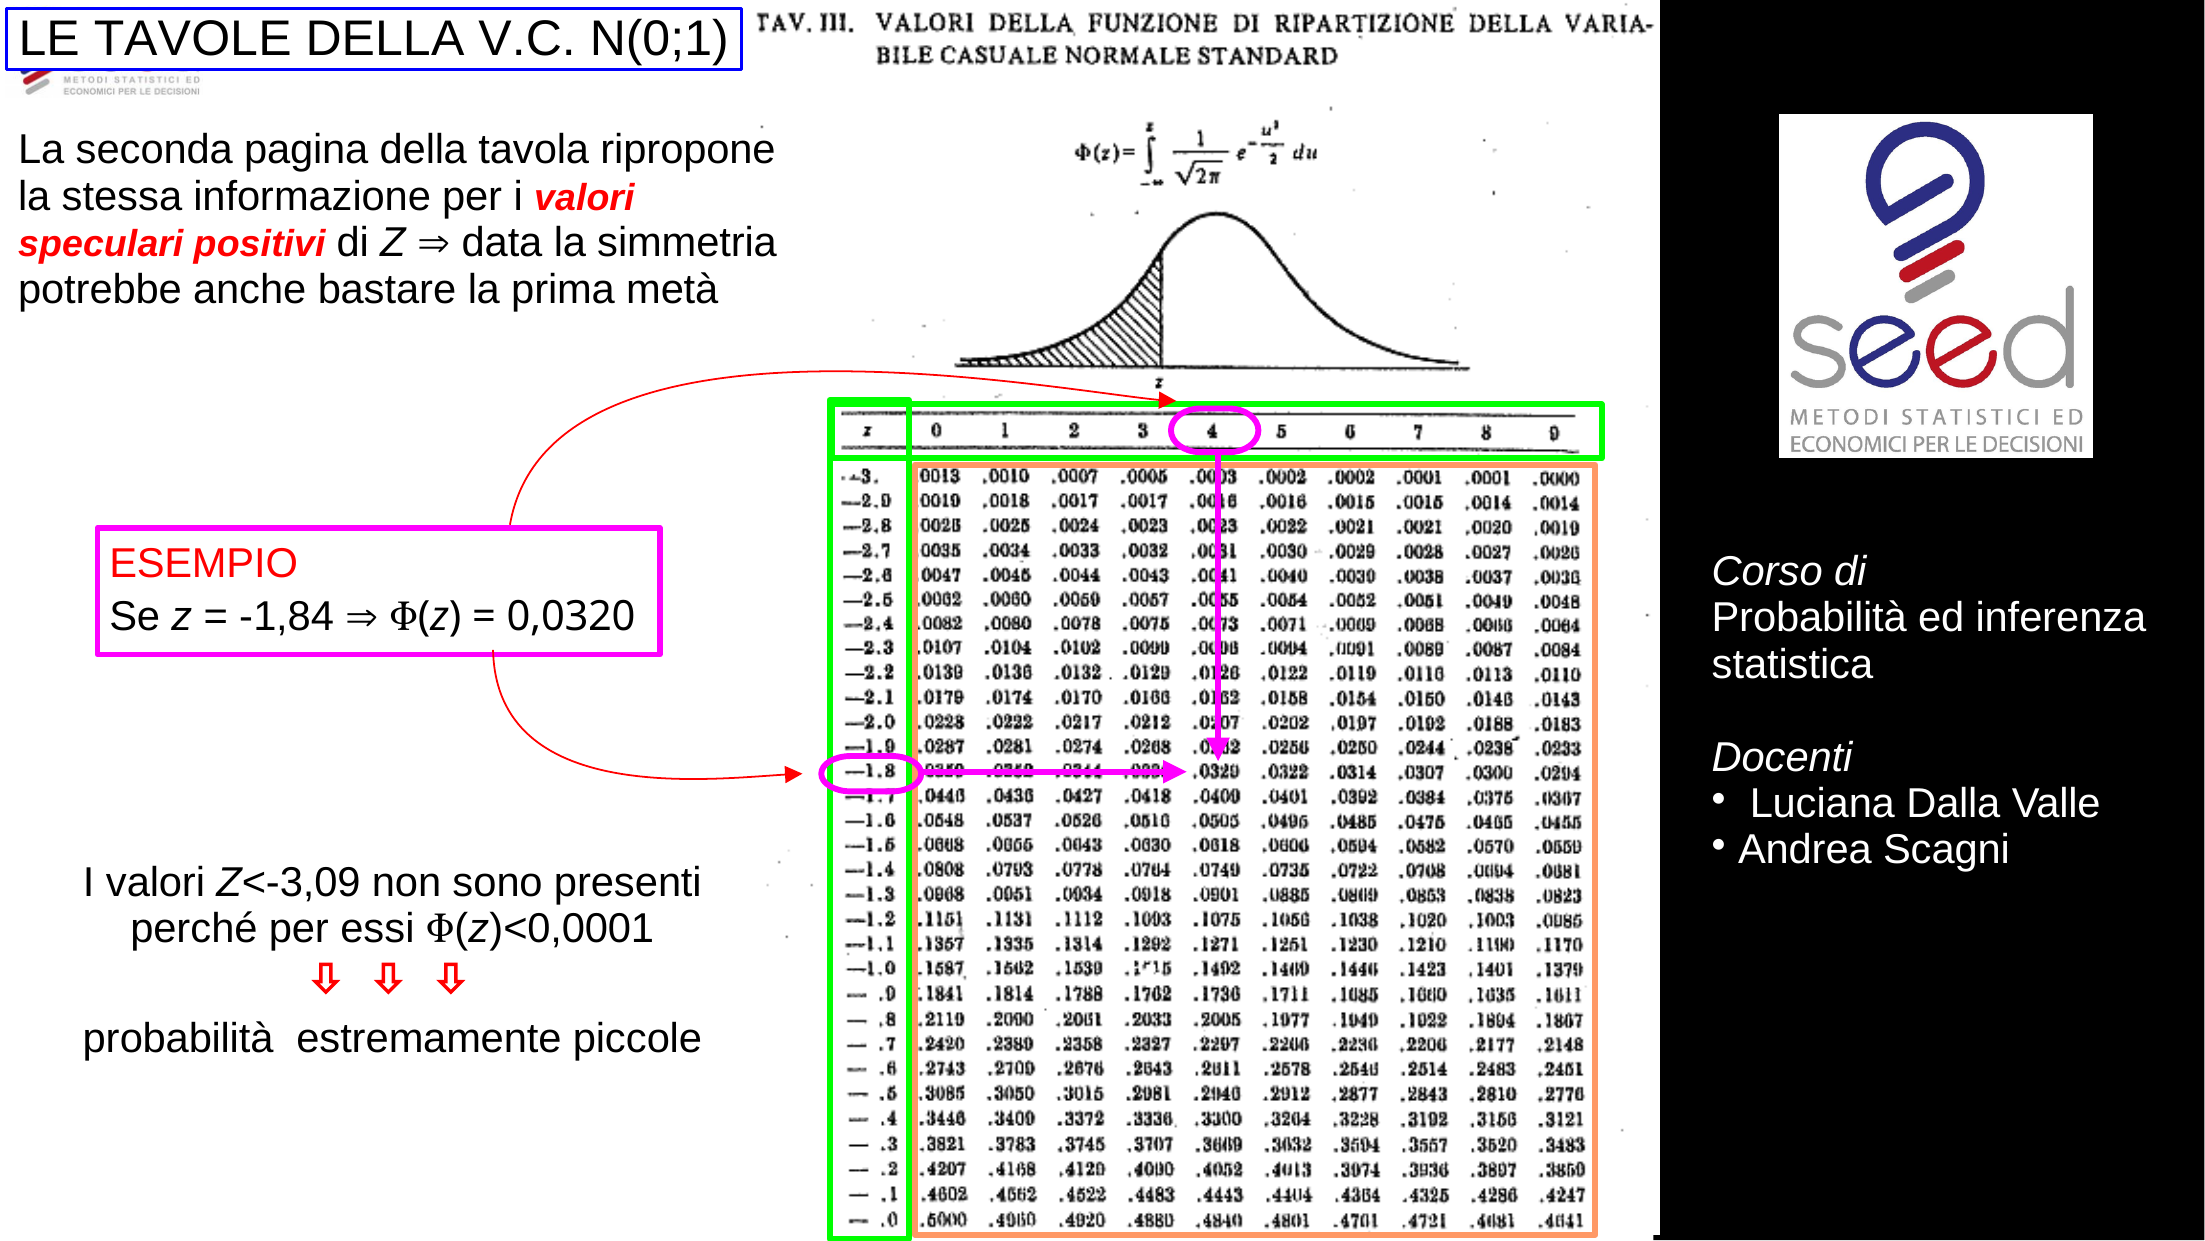

LE TAVOLE DELLA V.C. N(0;1)
La seconda pagina della tavola ripropone la stessa informazione per i valori
speculari positivi di Z ⇒ data la simmetria potrebbe anche bastare la prima metà
ESEMPIO
Se z = -1,84 ⇒ (z) = 0,0320
I valori Z<-3,09 non sono presenti
perché per essi (z)<0,0001

probabilità estremamente piccole